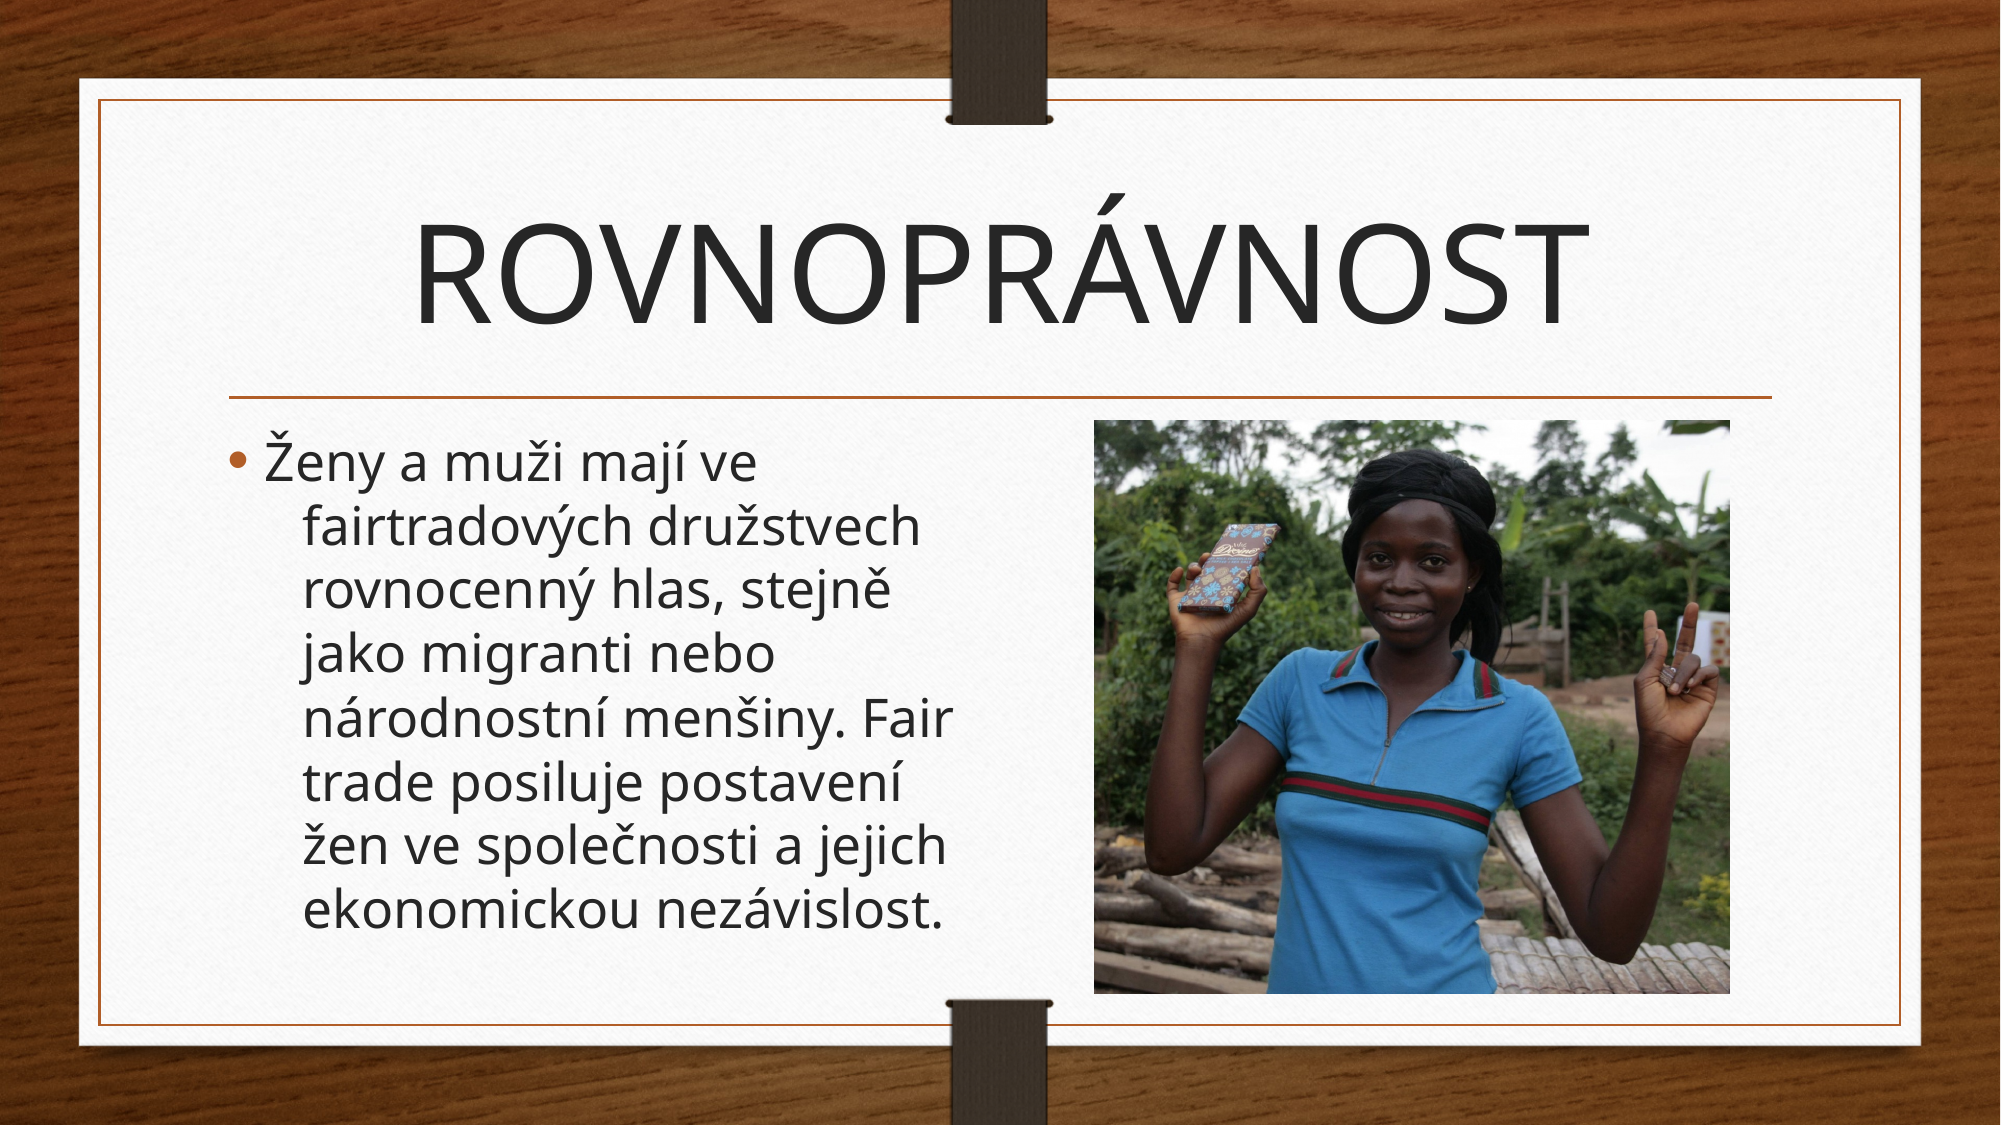

# ROVNOPRÁVNOST
Ženy a muži mají ve fairtradových družstvech rovnocenný hlas, stejně jako migranti nebo národnostní menšiny. Fair trade posiluje postavení žen ve společnosti a jejich ekonomickou nezávislost.